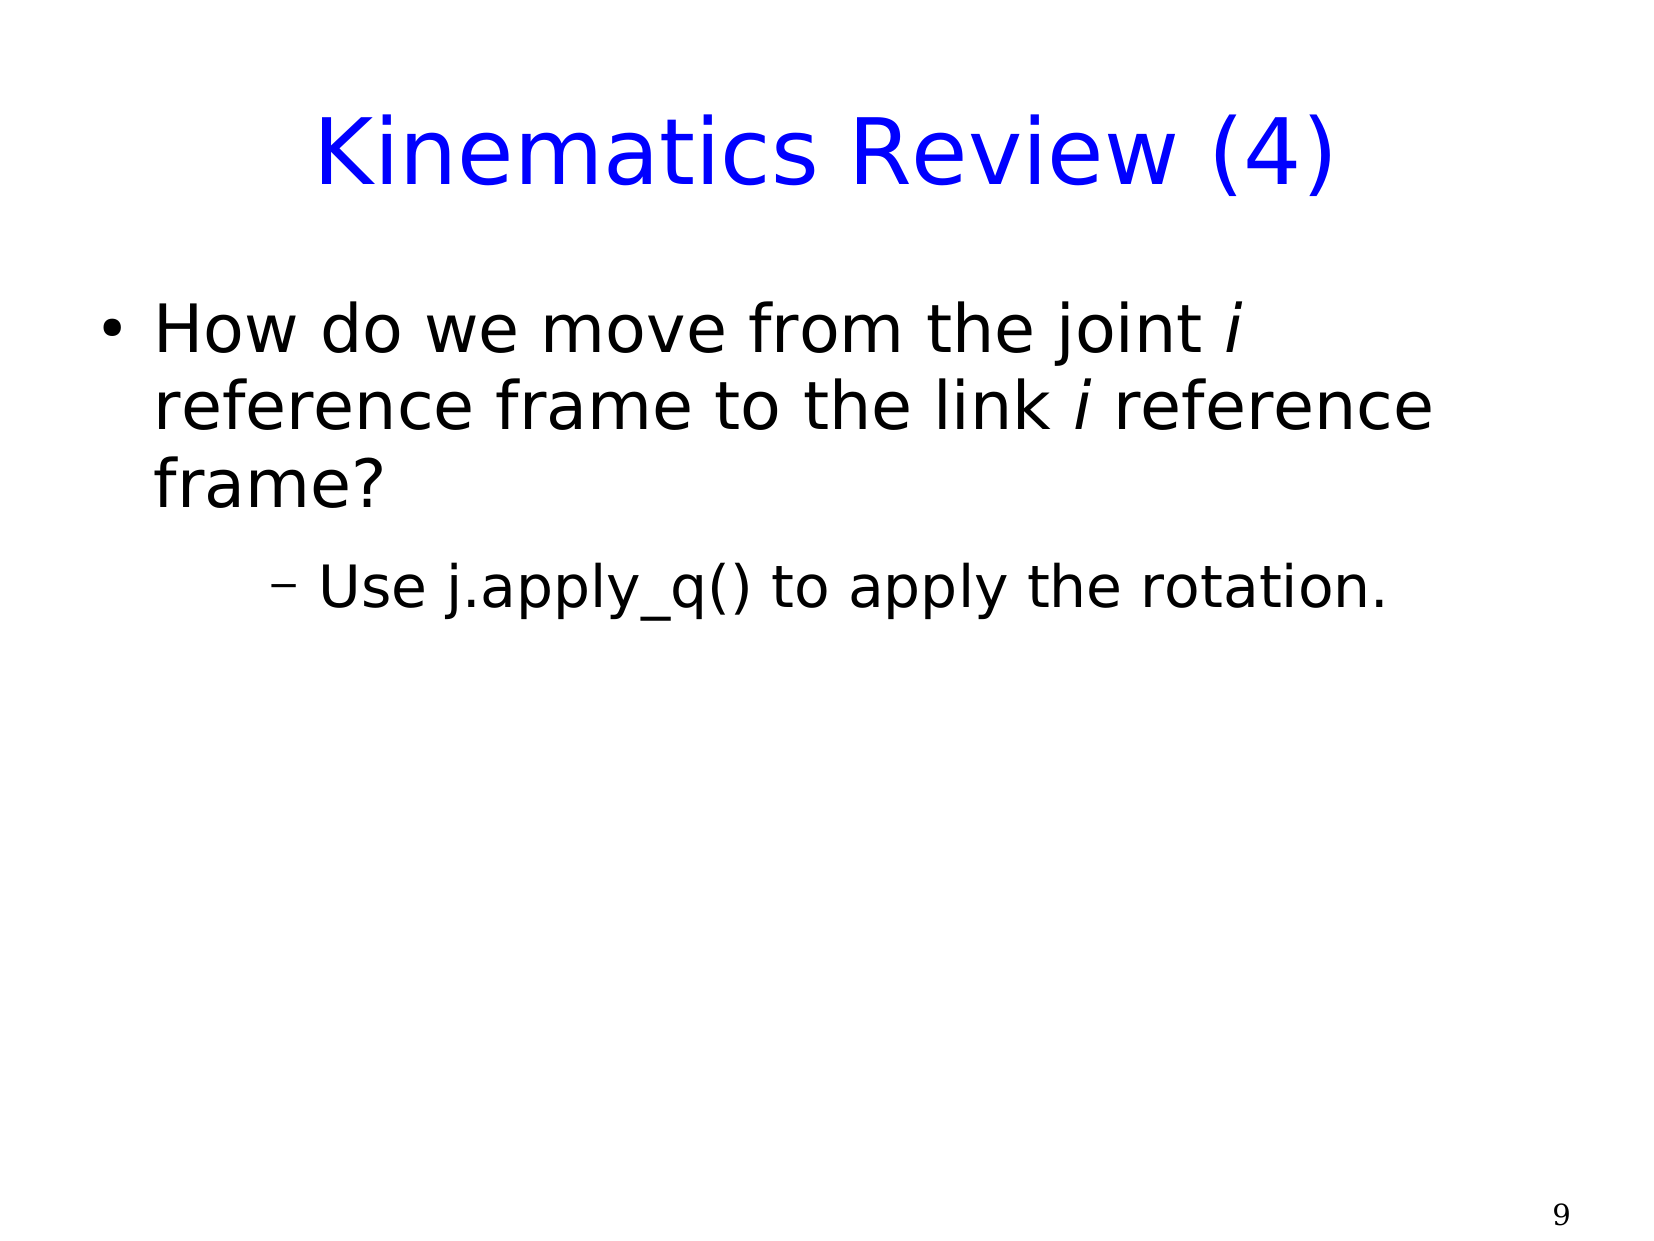

# Kinematics Review (4)
How do we move from the joint i reference frame to the link i reference frame?
Use j.apply_q() to apply the rotation.
9